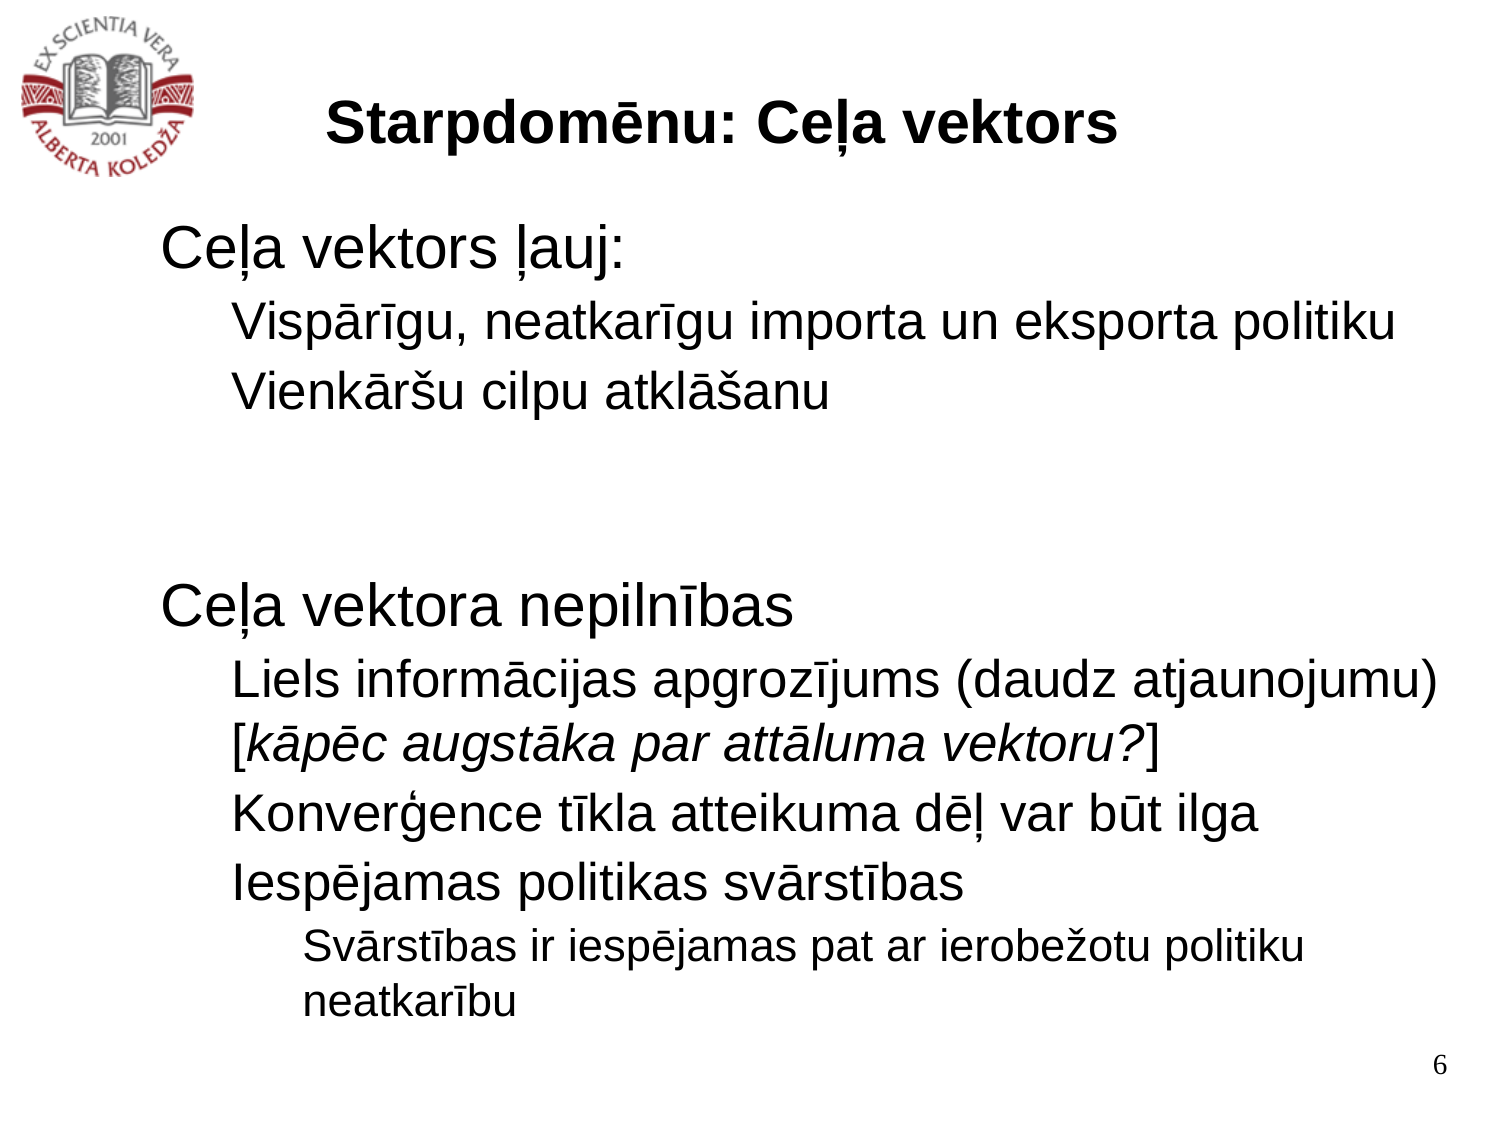

# Starpdomēnu: Ceļa vektors
Ceļa vektors ļauj:
Vispārīgu, neatkarīgu importa un eksporta politiku
Vienkāršu cilpu atklāšanu
Ceļa vektora nepilnības
Liels informācijas apgrozījums (daudz atjaunojumu) [kāpēc augstāka par attāluma vektoru?]
Konverģence tīkla atteikuma dēļ var būt ilga
Iespējamas politikas svārstības
Svārstības ir iespējamas pat ar ierobežotu politiku neatkarību
6